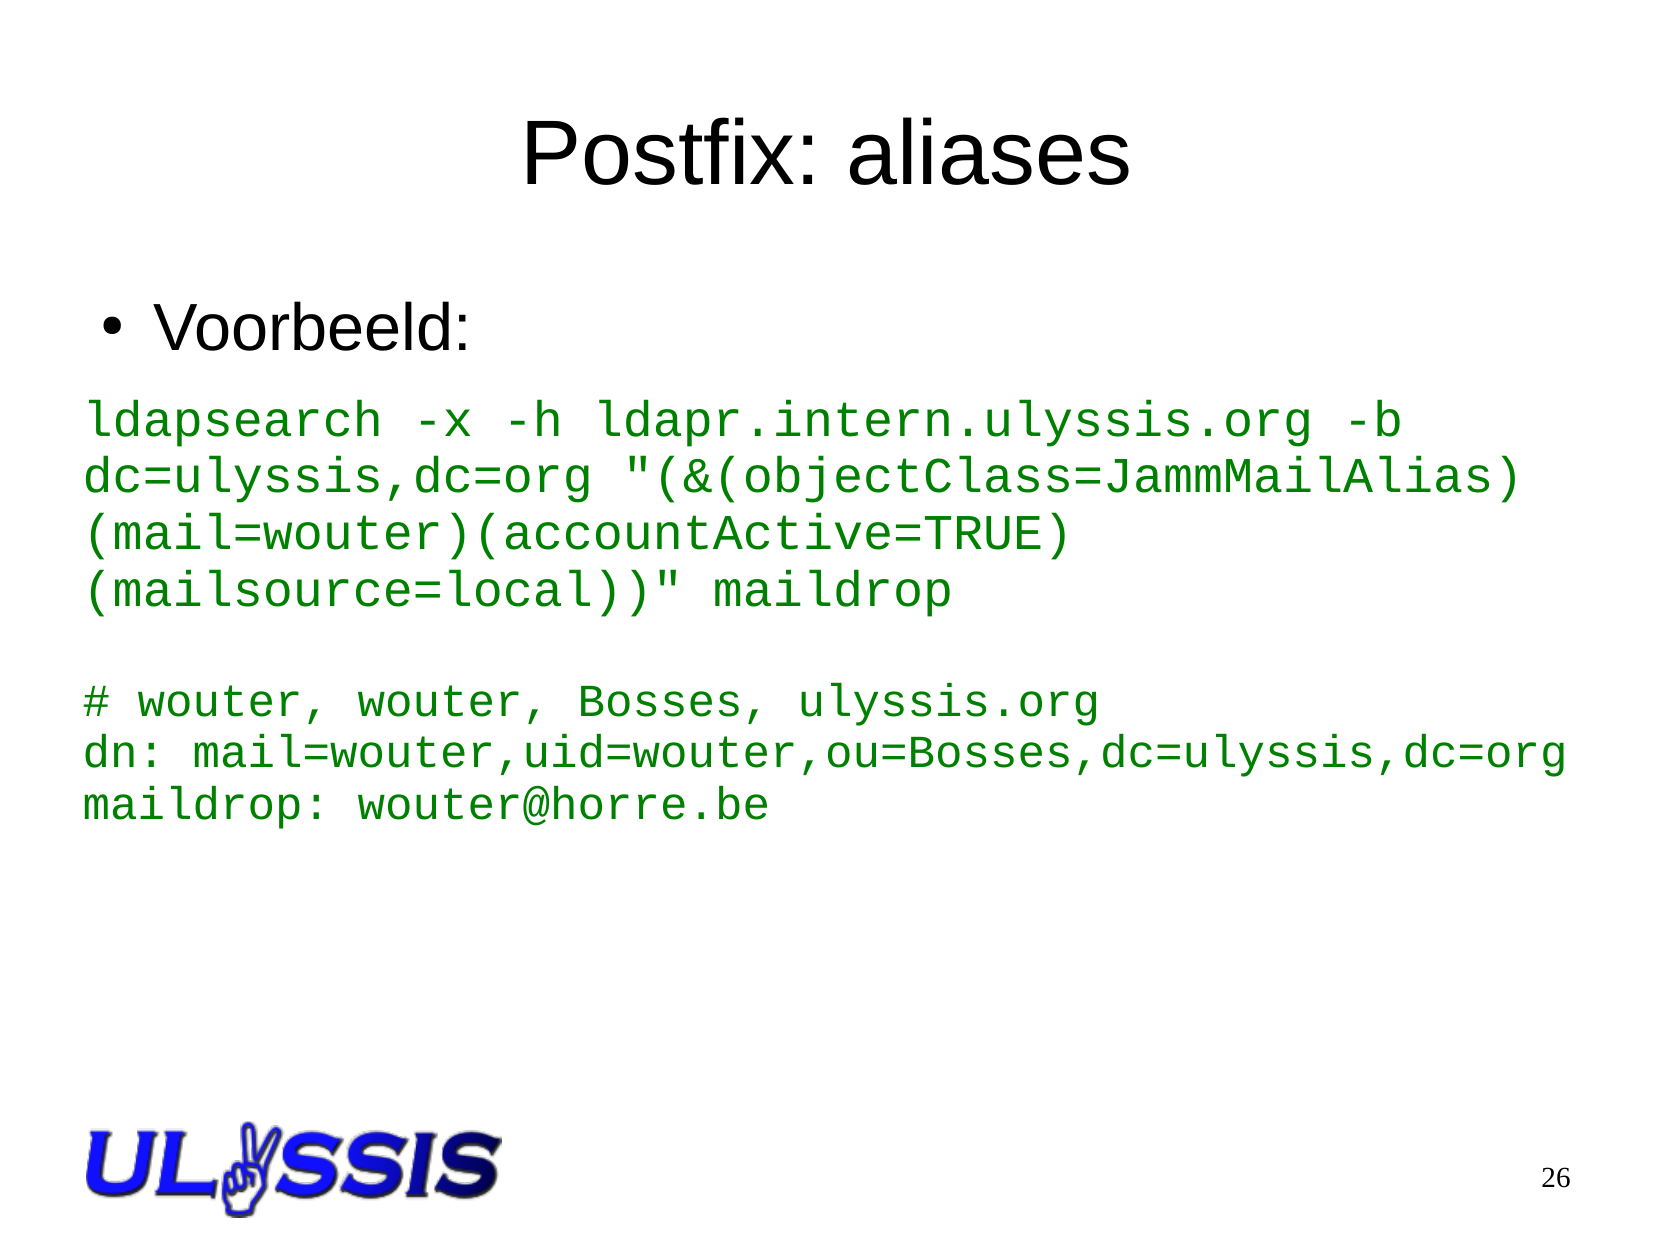

# Postfix: aliases
Voorbeeld:
ldapsearch -x -h ldapr.intern.ulyssis.org -b dc=ulyssis,dc=org "(&(objectClass=JammMailAlias)(mail=wouter)(accountActive=TRUE)(mailsource=local))" maildrop
# wouter, wouter, Bosses, ulyssis.org
dn: mail=wouter,uid=wouter,ou=Bosses,dc=ulyssis,dc=org
maildrop: wouter@horre.be
26